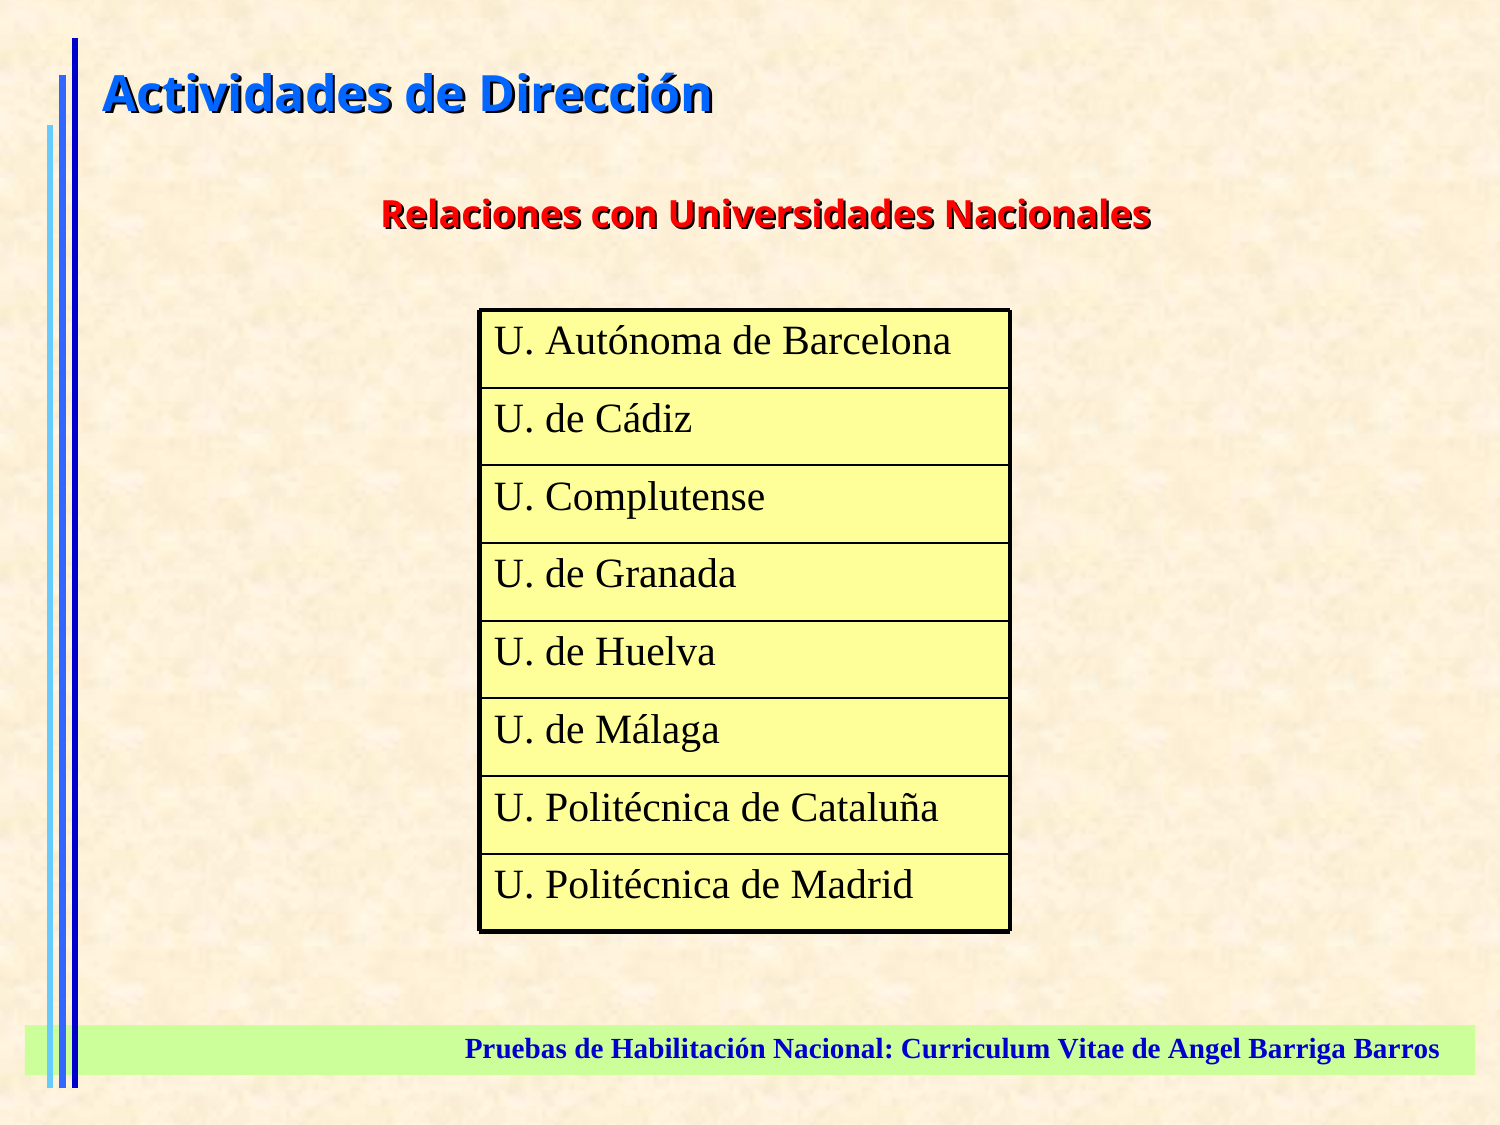

Actividades de Dirección
Relaciones con Universidades Nacionales
U. Autónoma de Barcelona
U. de Cádiz
U. Complutense
U. de Granada
U. de Huelva
U. de Málaga
U. Politécnica de Cataluña
U. Politécnica de Madrid